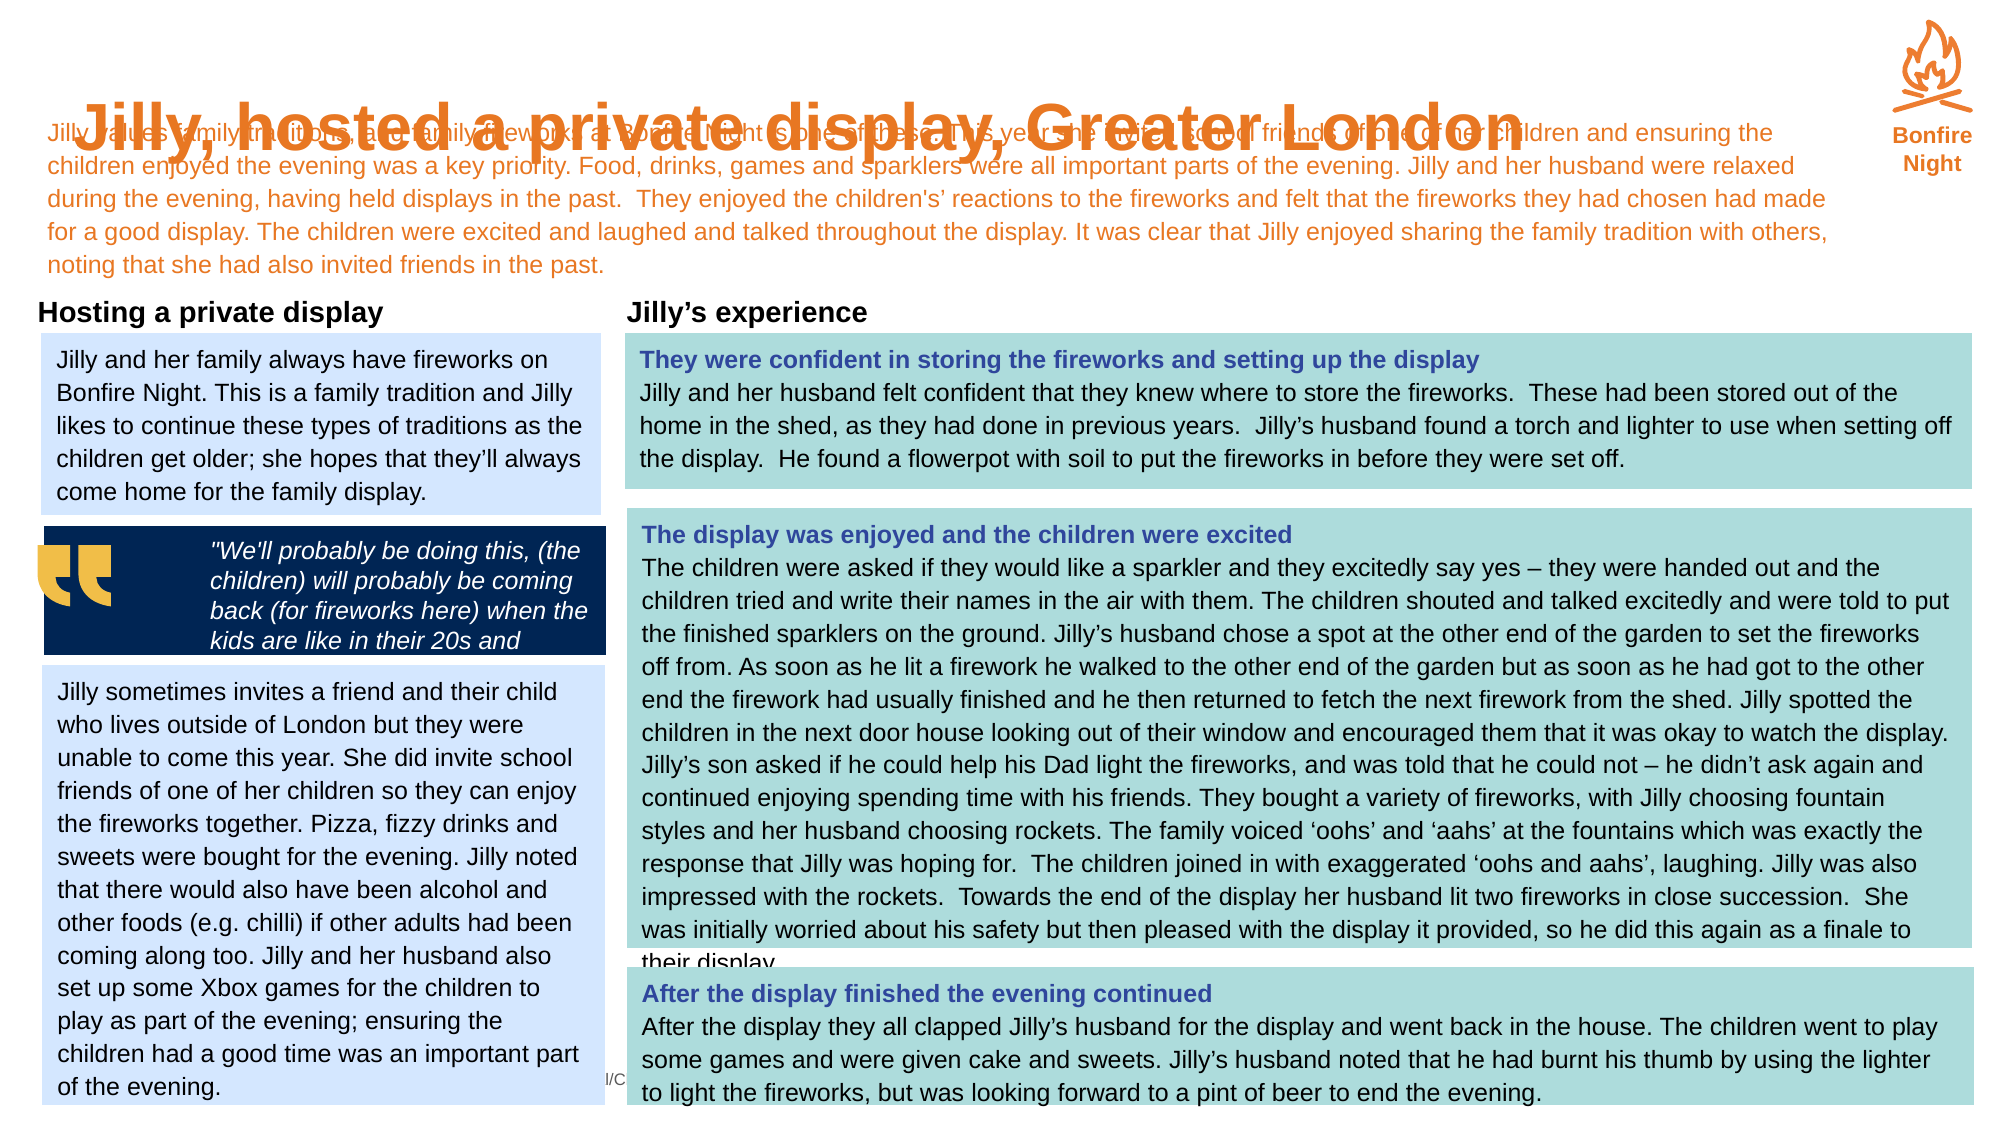

# Jilly, hosted a private display, Greater London
Jilly values family traditions, and family fireworks at Bonfire Night is one of these. This year she invited school friends of one of her children and ensuring the children enjoyed the evening was a key priority. Food, drinks, games and sparklers were all important parts of the evening. Jilly and her husband were relaxed during the evening, having held displays in the past. They enjoyed the children's’ reactions to the fireworks and felt that the fireworks they had chosen had made for a good display. The children were excited and laughed and talked throughout the display. It was clear that Jilly enjoyed sharing the family tradition with others, noting that she had also invited friends in the past.
Bonfire Night
Hosting a private display
Jilly’s experience
Jilly and her family always have fireworks on Bonfire Night. This is a family tradition and Jilly likes to continue these types of traditions as the children get older; she hopes that they’ll always come home for the family display.
They were confident in storing the fireworks and setting up the display
Jilly and her husband felt confident that they knew where to store the fireworks. These had been stored out of the home in the shed, as they had done in previous years. Jilly’s husband found a torch and lighter to use when setting off the display. He found a flowerpot with soil to put the fireworks in before they were set off.
The display was enjoyed and the children were excited
The children were asked if they would like a sparkler and they excitedly say yes – they were handed out and the children tried and write their names in the air with them. The children shouted and talked excitedly and were told to put the finished sparklers on the ground. Jilly’s husband chose a spot at the other end of the garden to set the fireworks off from. As soon as he lit a firework he walked to the other end of the garden but as soon as he had got to the other end the firework had usually finished and he then returned to fetch the next firework from the shed. Jilly spotted the children in the next door house looking out of their window and encouraged them that it was okay to watch the display. Jilly’s son asked if he could help his Dad light the fireworks, and was told that he could not – he didn’t ask again and continued enjoying spending time with his friends. They bought a variety of fireworks, with Jilly choosing fountain styles and her husband choosing rockets. The family voiced ‘oohs’ and ‘aahs’ at the fountains which was exactly the response that Jilly was hoping for. The children joined in with exaggerated ‘oohs and aahs’, laughing. Jilly was also impressed with the rockets. Towards the end of the display her husband lit two fireworks in close succession. She was initially worried about his safety but then pleased with the display it provided, so he did this again as a finale to their display.
"We'll probably be doing this, (the children) will probably be coming back (for fireworks here) when the kids are like in their 20s and 30s..."
Jilly sometimes invites a friend and their child who lives outside of London but they were unable to come this year. She did invite school friends of one of her children so they can enjoy the fireworks together. Pizza, fizzy drinks and sweets were bought for the evening. Jilly noted that there would also have been alcohol and other foods (e.g. chilli) if other adults had been coming along too. Jilly and her husband also set up some Xbox games for the children to play as part of the evening; ensuring the children had a good time was an important part of the evening.
After the display finished the evening continued
After the display they all clapped Jilly’s husband for the display and went back in the house. The children went to play some games and were given cake and sweets. Jilly’s husband noted that he had burnt his thumb by using the lighter to light the fireworks, but was looking forward to a pint of beer to end the evening.